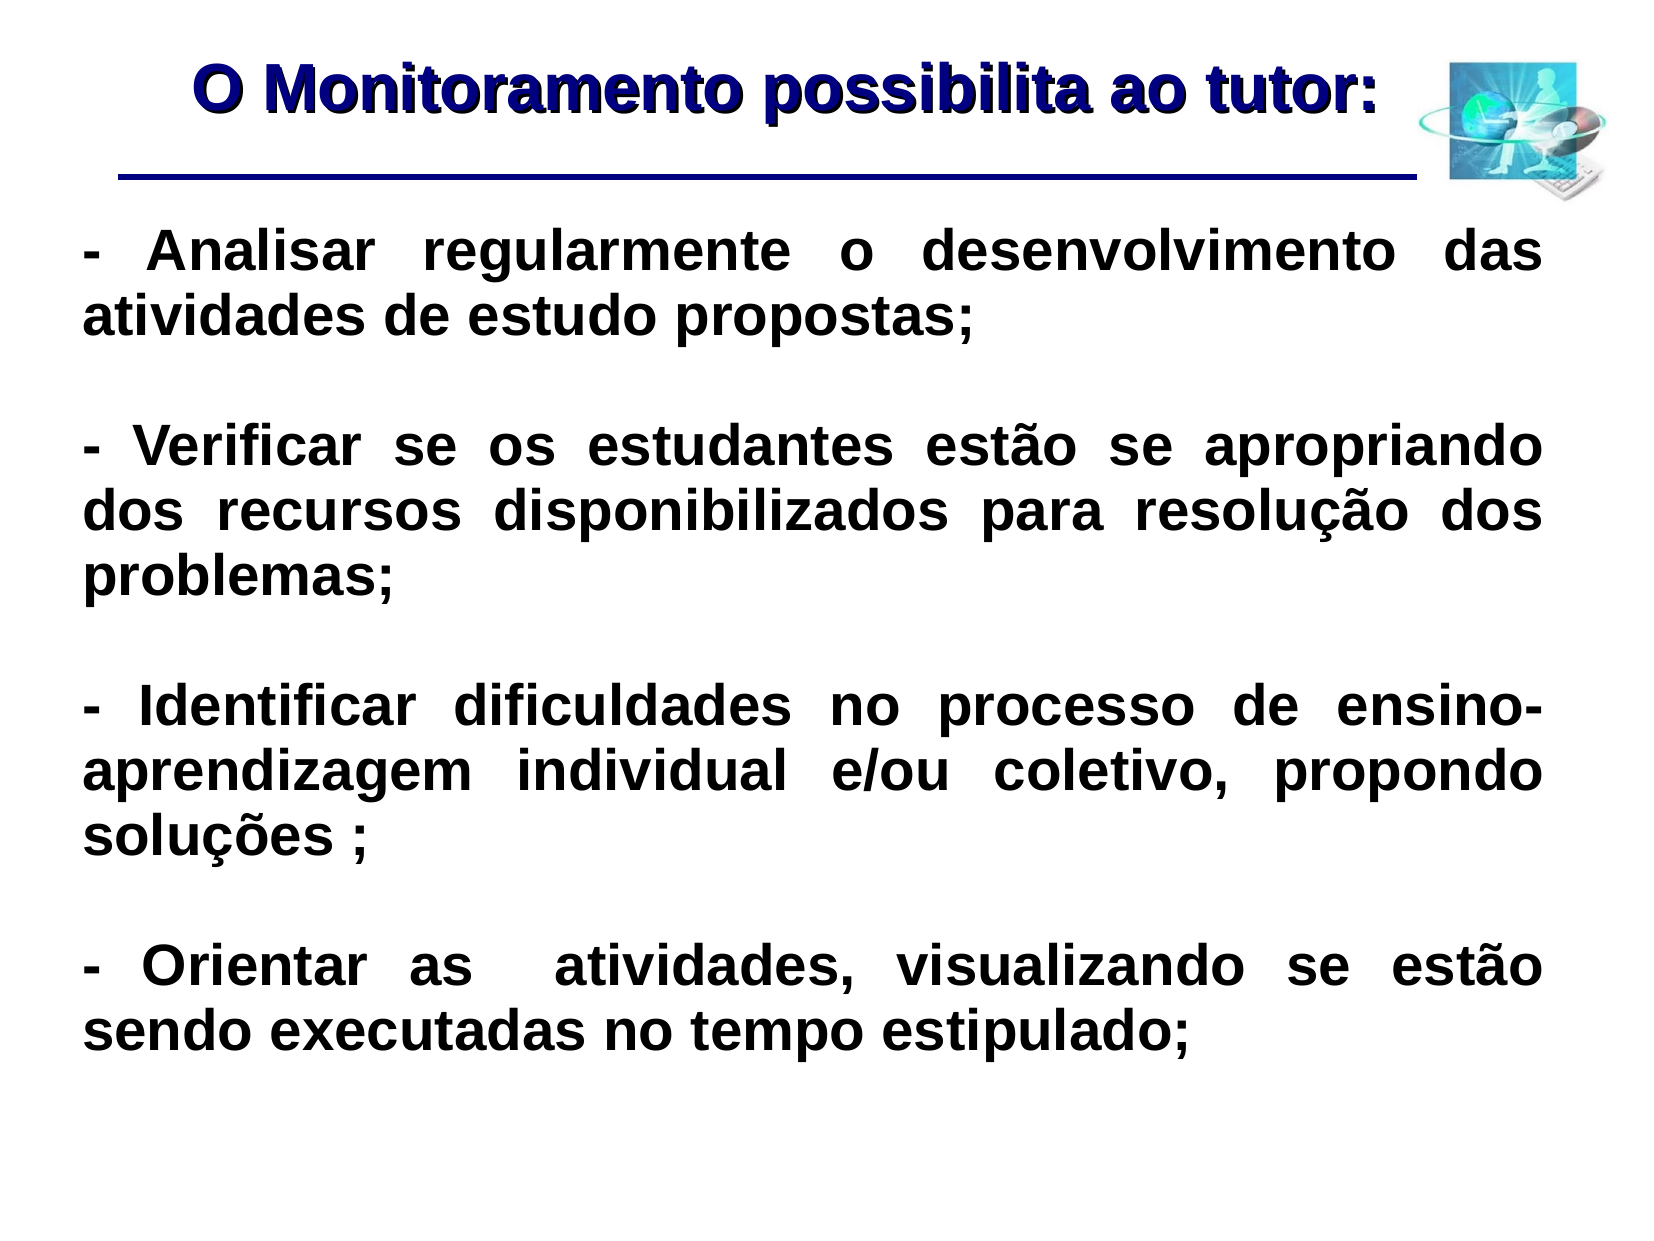

O Monitoramento possibilita ao tutor:
- Analisar regularmente o desenvolvimento das atividades de estudo propostas;
- Verificar se os estudantes estão se apropriando dos recursos disponibilizados para resolução dos problemas;
- Identificar dificuldades no processo de ensino-aprendizagem individual e/ou coletivo, propondo soluções ;
- Orientar as atividades, visualizando se estão sendo executadas no tempo estipulado;